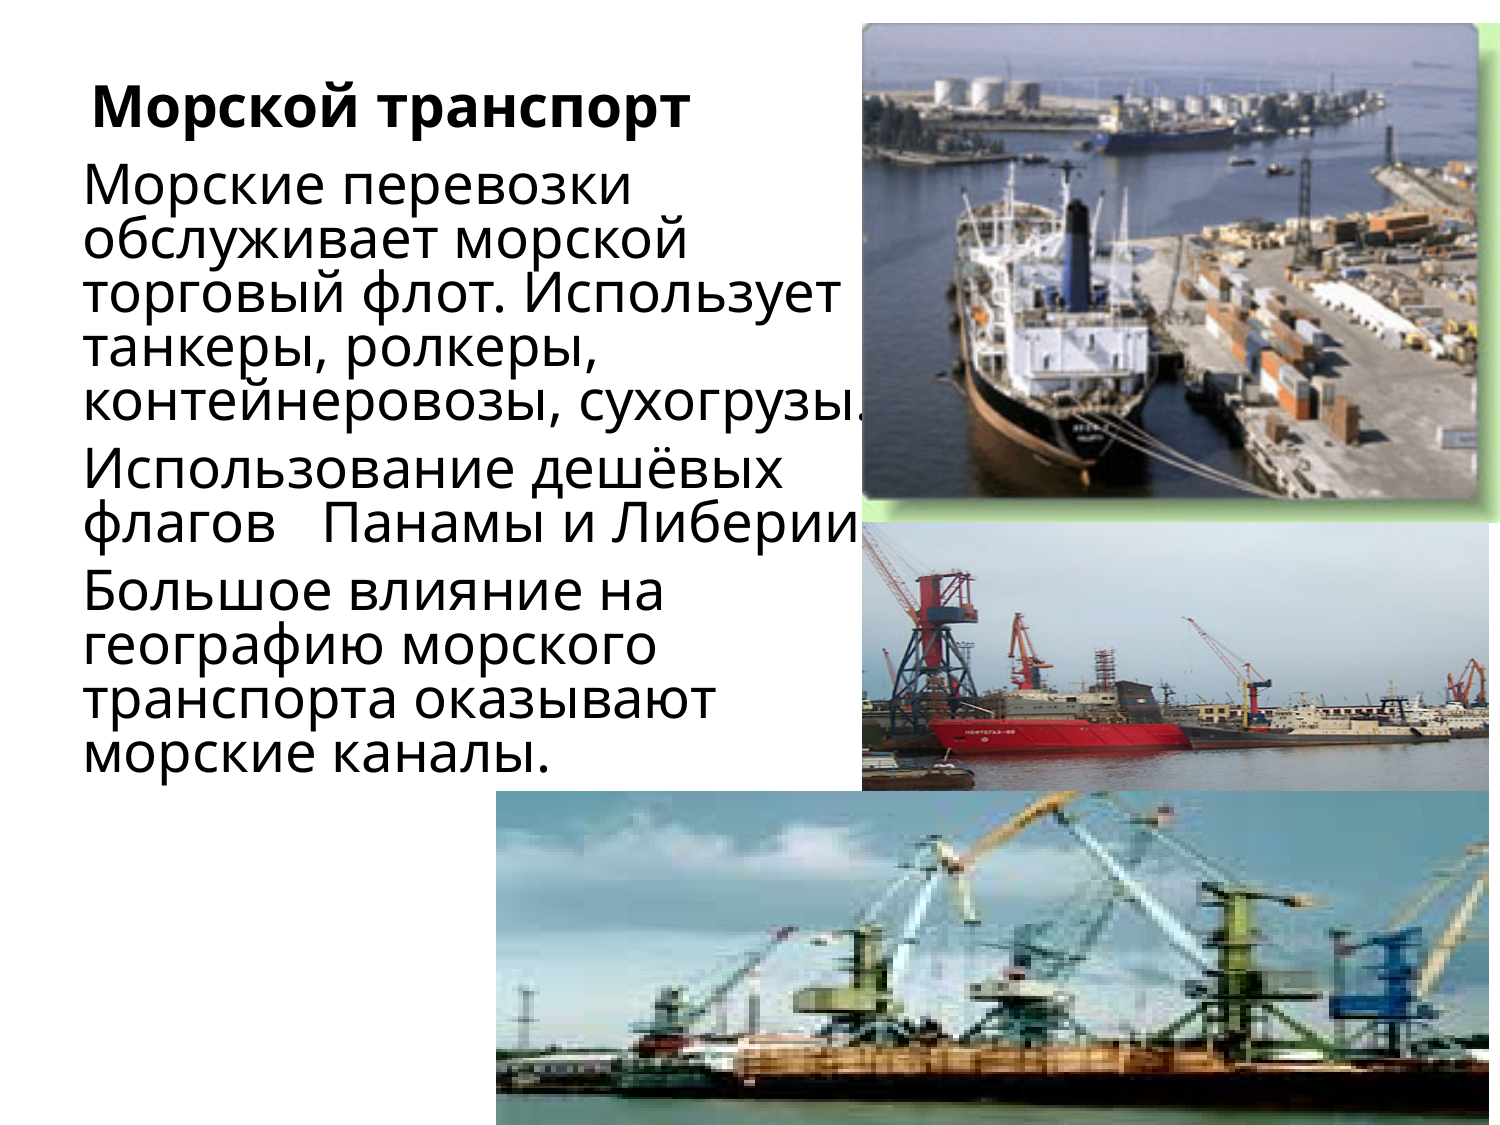

Морской транспорт
# Морские перевозки обслуживает морской торговый флот. Использует танкеры, ролкеры, контейнеровозы, сухогрузы.
Использование дешёвых флагов Панамы и Либерии.
Большое влияние на географию морского транспорта оказывают морские каналы.